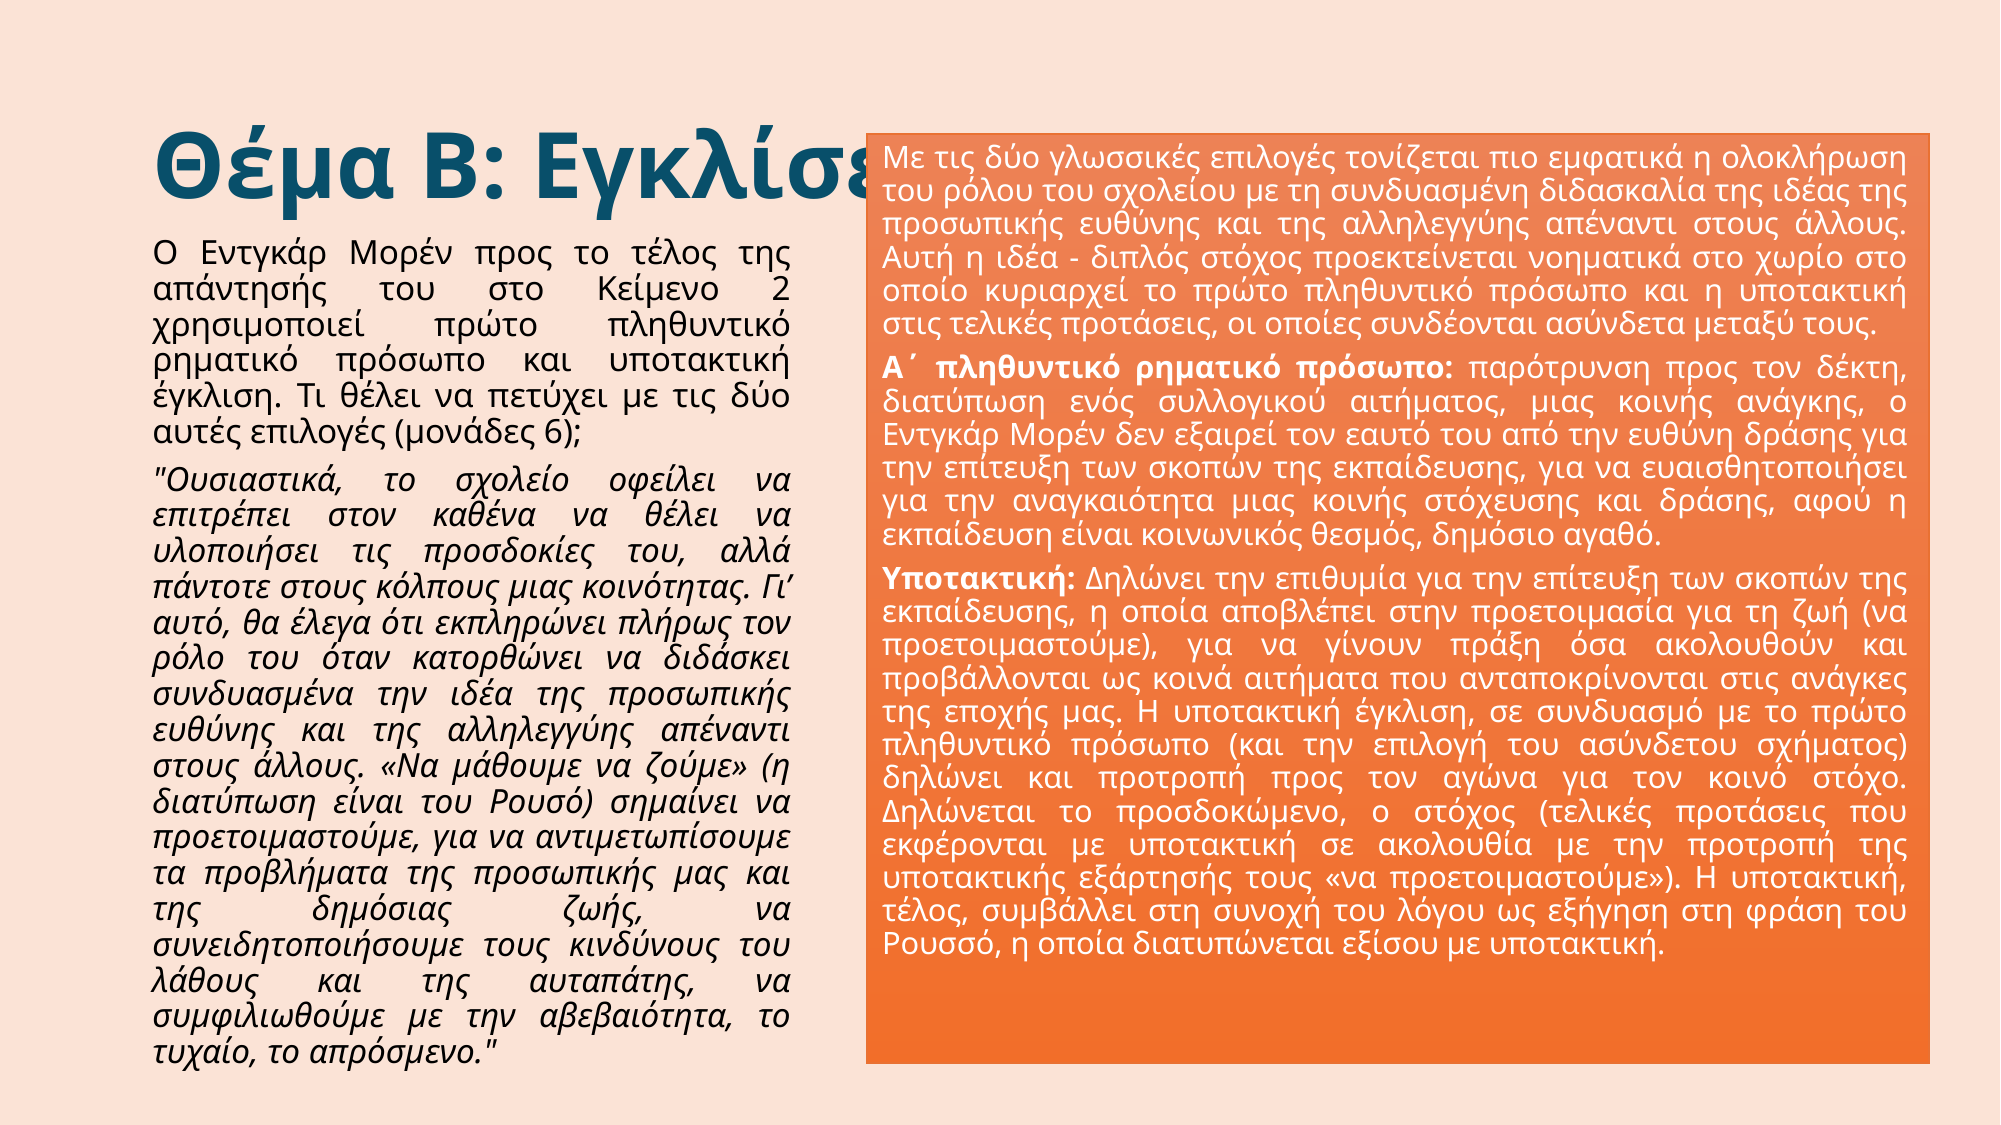

# Θέμα Β: Εγκλίσεις
Με τις δύο γλωσσικές επιλογές τονίζεται πιο εμφατικά η ολοκλήρωση του ρόλου του σχολείου με τη συνδυασμένη διδασκαλία της ιδέας της προσωπικής ευθύνης και της αλληλεγγύης απέναντι στους άλλους. Αυτή η ιδέα - διπλός στόχος προεκτείνεται νοηματικά στο χωρίο στο οποίο κυριαρχεί το πρώτο πληθυντικό πρόσωπο και η υποτακτική στις τελικές προτάσεις, οι οποίες συνδέονται ασύνδετα μεταξύ τους.
Α΄ πληθυντικό ρηματικό πρόσωπο: παρότρυνση προς τον δέκτη, διατύπωση ενός συλλογικού αιτήματος, μιας κοινής ανάγκης, ο Εντγκάρ Μορέν δεν εξαιρεί τον εαυτό του από την ευθύνη δράσης για την επίτευξη των σκοπών της εκπαίδευσης, για να ευαισθητοποιήσει για την αναγκαιότητα μιας κοινής στόχευσης και δράσης, αφού η εκπαίδευση είναι κοινωνικός θεσμός, δημόσιο αγαθό.
Υποτακτική: Δηλώνει την επιθυμία για την επίτευξη των σκοπών της εκπαίδευσης, η οποία αποβλέπει στην προετοιμασία για τη ζωή (να προετοιμαστούμε), για να γίνουν πράξη όσα ακολουθούν και προβάλλονται ως κοινά αιτήματα που ανταποκρίνονται στις ανάγκες της εποχής μας. Η υποτακτική έγκλιση, σε συνδυασμό με το πρώτο πληθυντικό πρόσωπο (και την επιλογή του ασύνδετου σχήματος) δηλώνει και προτροπή προς τον αγώνα για τον κοινό στόχο. Δηλώνεται το προσδοκώμενο, ο στόχος (τελικές προτάσεις που εκφέρονται με υποτακτική σε ακολουθία με την προτροπή της υποτακτικής εξάρτησής τους «να προετοιμαστούμε»). Η υποτακτική, τέλος, συμβάλλει στη συνοχή του λόγου ως εξήγηση στη φράση του Ρουσσό, η οποία διατυπώνεται εξίσου με υποτακτική.
Ο Εντγκάρ Μορέν προς το τέλος της απάντησής του στο Κείμενο 2 χρησιμοποιεί πρώτο πληθυντικό ρηματικό πρόσωπο και υποτακτική έγκλιση. Τι θέλει να πετύχει με τις δύο αυτές επιλογές (μονάδες 6);
"Ουσιαστικά, το σχολείο οφείλει να επιτρέπει στον καθένα να θέλει να υλοποιήσει τις προσδοκίες του, αλλά πάντοτε στους κόλπους μιας κοινότητας. Γι’ αυτό, θα έλεγα ότι εκπληρώνει πλήρως τον ρόλο του όταν κατορθώνει να διδάσκει συνδυασμένα την ιδέα της προσωπικής ευθύνης και της αλληλεγγύης απέναντι στους άλλους. «Να μάθουμε να ζούμε» (η διατύπωση είναι του Ρουσό) σημαίνει να προετοιμαστούμε, για να αντιμετωπίσουμε τα προβλήματα της προσωπικής μας και της δημόσιας ζωής, να συνειδητοποιήσουμε τους κινδύνους του λάθους και της αυταπάτης, να συμφιλιωθούμε με την αβεβαιότητα, το τυχαίο, το απρόσμενο."